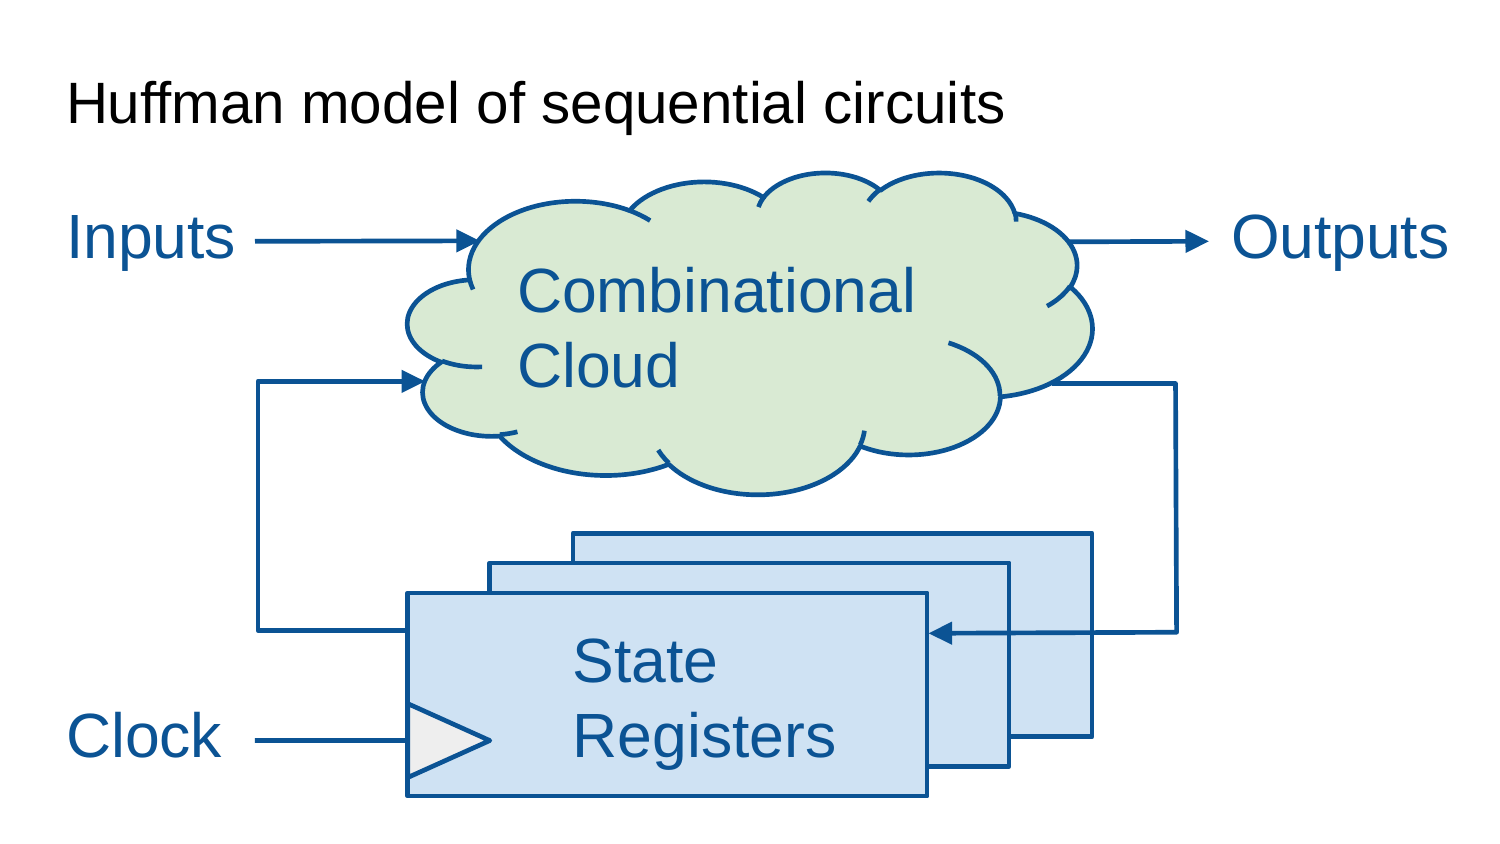

# Huffman model of sequential circuits
Combinational Cloud
Inputs
Outputs
State
Registers
Clock